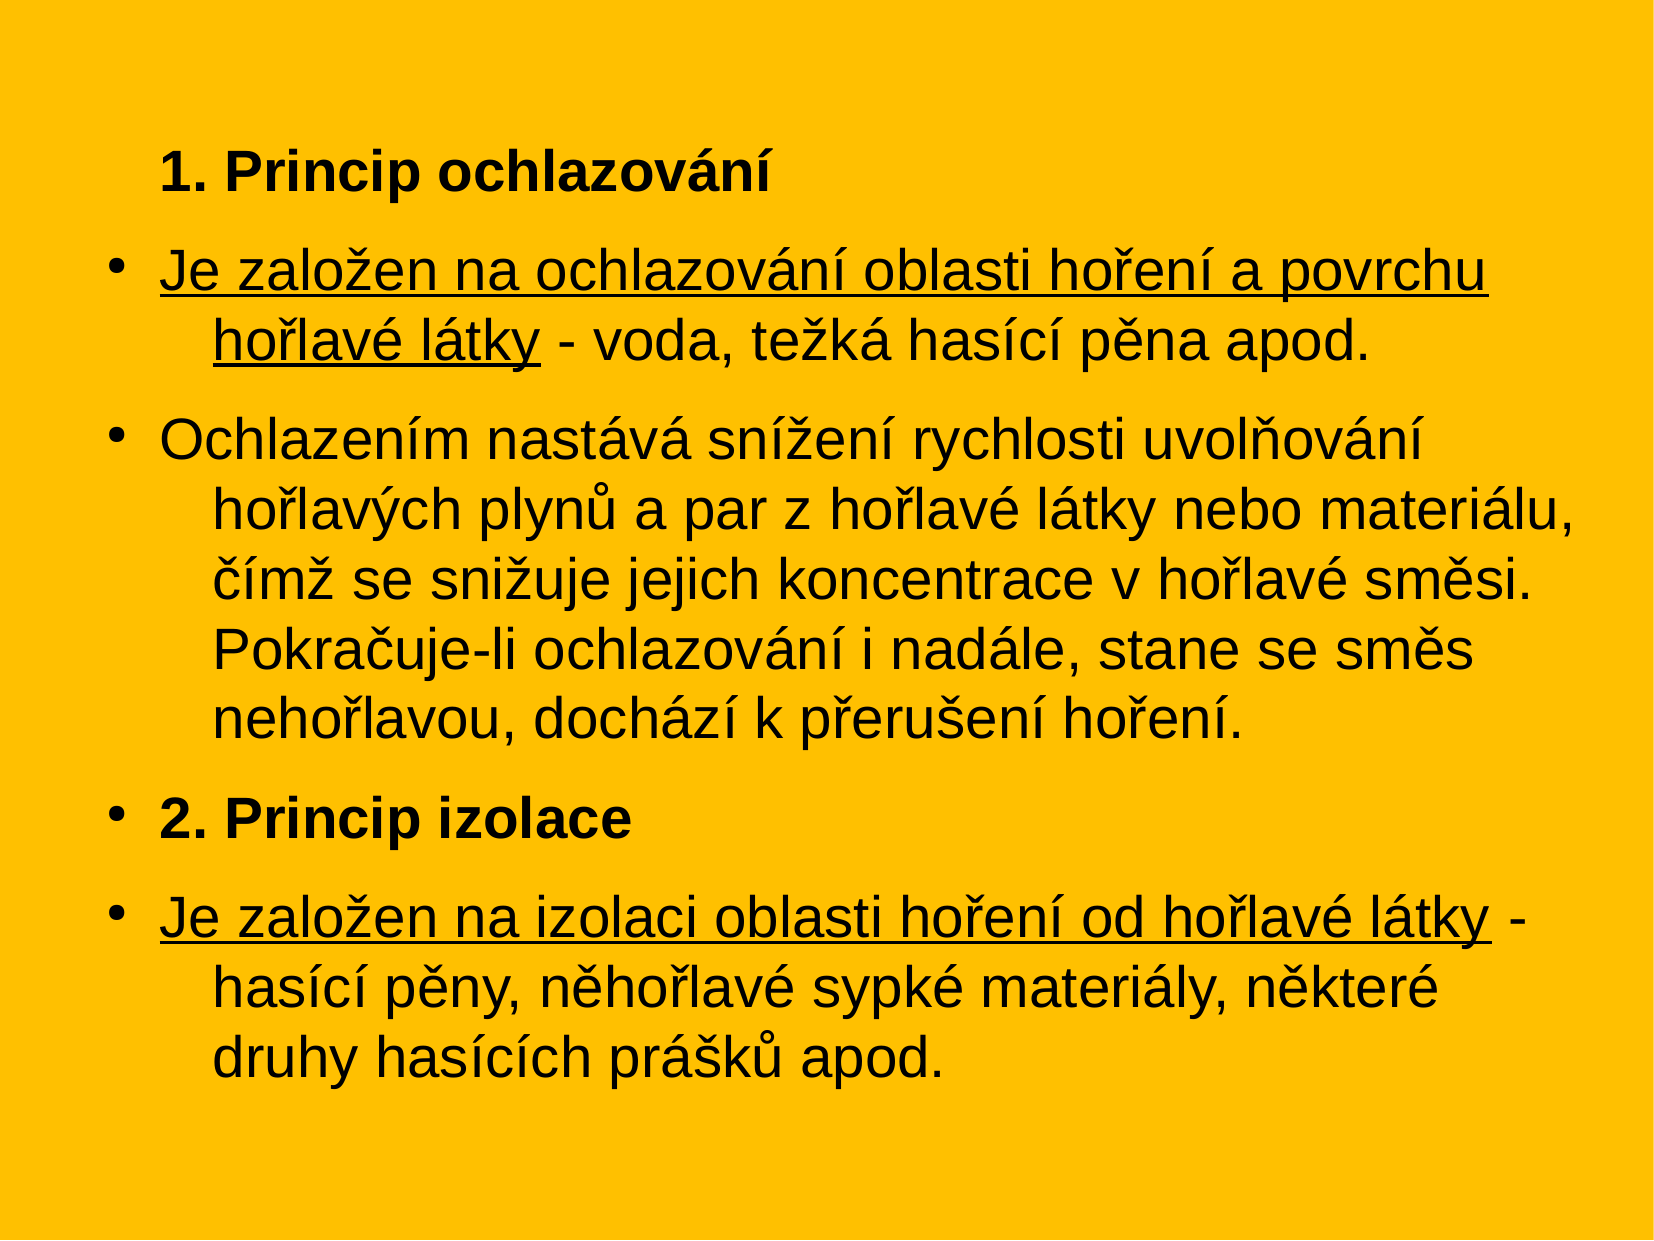

# 1. Princip ochlazování
Je založen na ochlazování oblasti hoření a povrchu hořlavé látky - voda, težká hasící pěna apod.
Ochlazením nastává snížení rychlosti uvolňování hořlavých plynů a par z hořlavé látky nebo materiálu, čímž se snižuje jejich koncentrace v hořlavé směsi. Pokračuje-li ochlazování i nadále, stane se směs nehořlavou, dochází k přerušení hoření.
2. Princip izolace
Je založen na izolaci oblasti hoření od hořlavé látky - hasící pěny, něhořlavé sypké materiály, některé druhy hasících prášků apod.